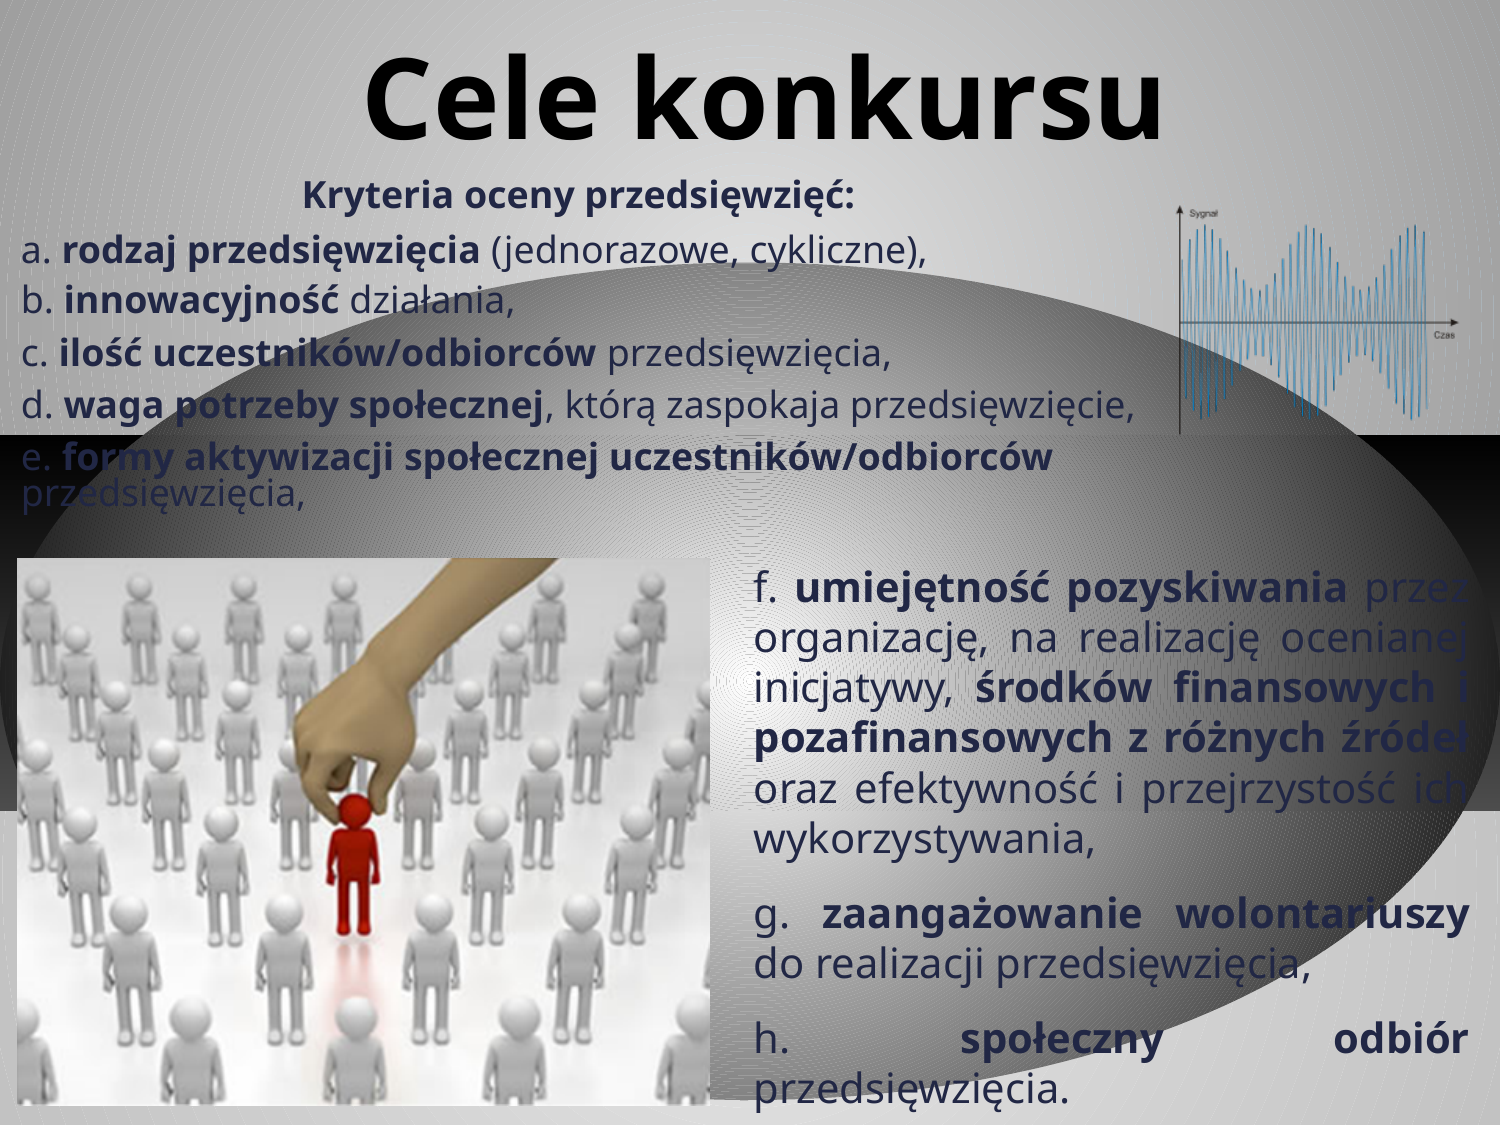

Cele konkursu
# Kryteria oceny przedsięwzięć:
a. rodzaj przedsięwzięcia (jednorazowe, cykliczne),
b. innowacyjność działania,
c. ilość uczestników/odbiorców przedsięwzięcia,
d. waga potrzeby społecznej, którą zaspokaja przedsięwzięcie,
e. formy aktywizacji społecznej uczestników/odbiorców przedsięwzięcia,
f. umiejętność pozyskiwania przez organizację, na realizację ocenianej inicjatywy, środków finansowych i pozafinansowych z różnych źródeł oraz efektywność i przejrzystość ich wykorzystywania,
g. zaangażowanie wolontariuszy do realizacji przedsięwzięcia,
h. społeczny odbiór przedsięwzięcia.